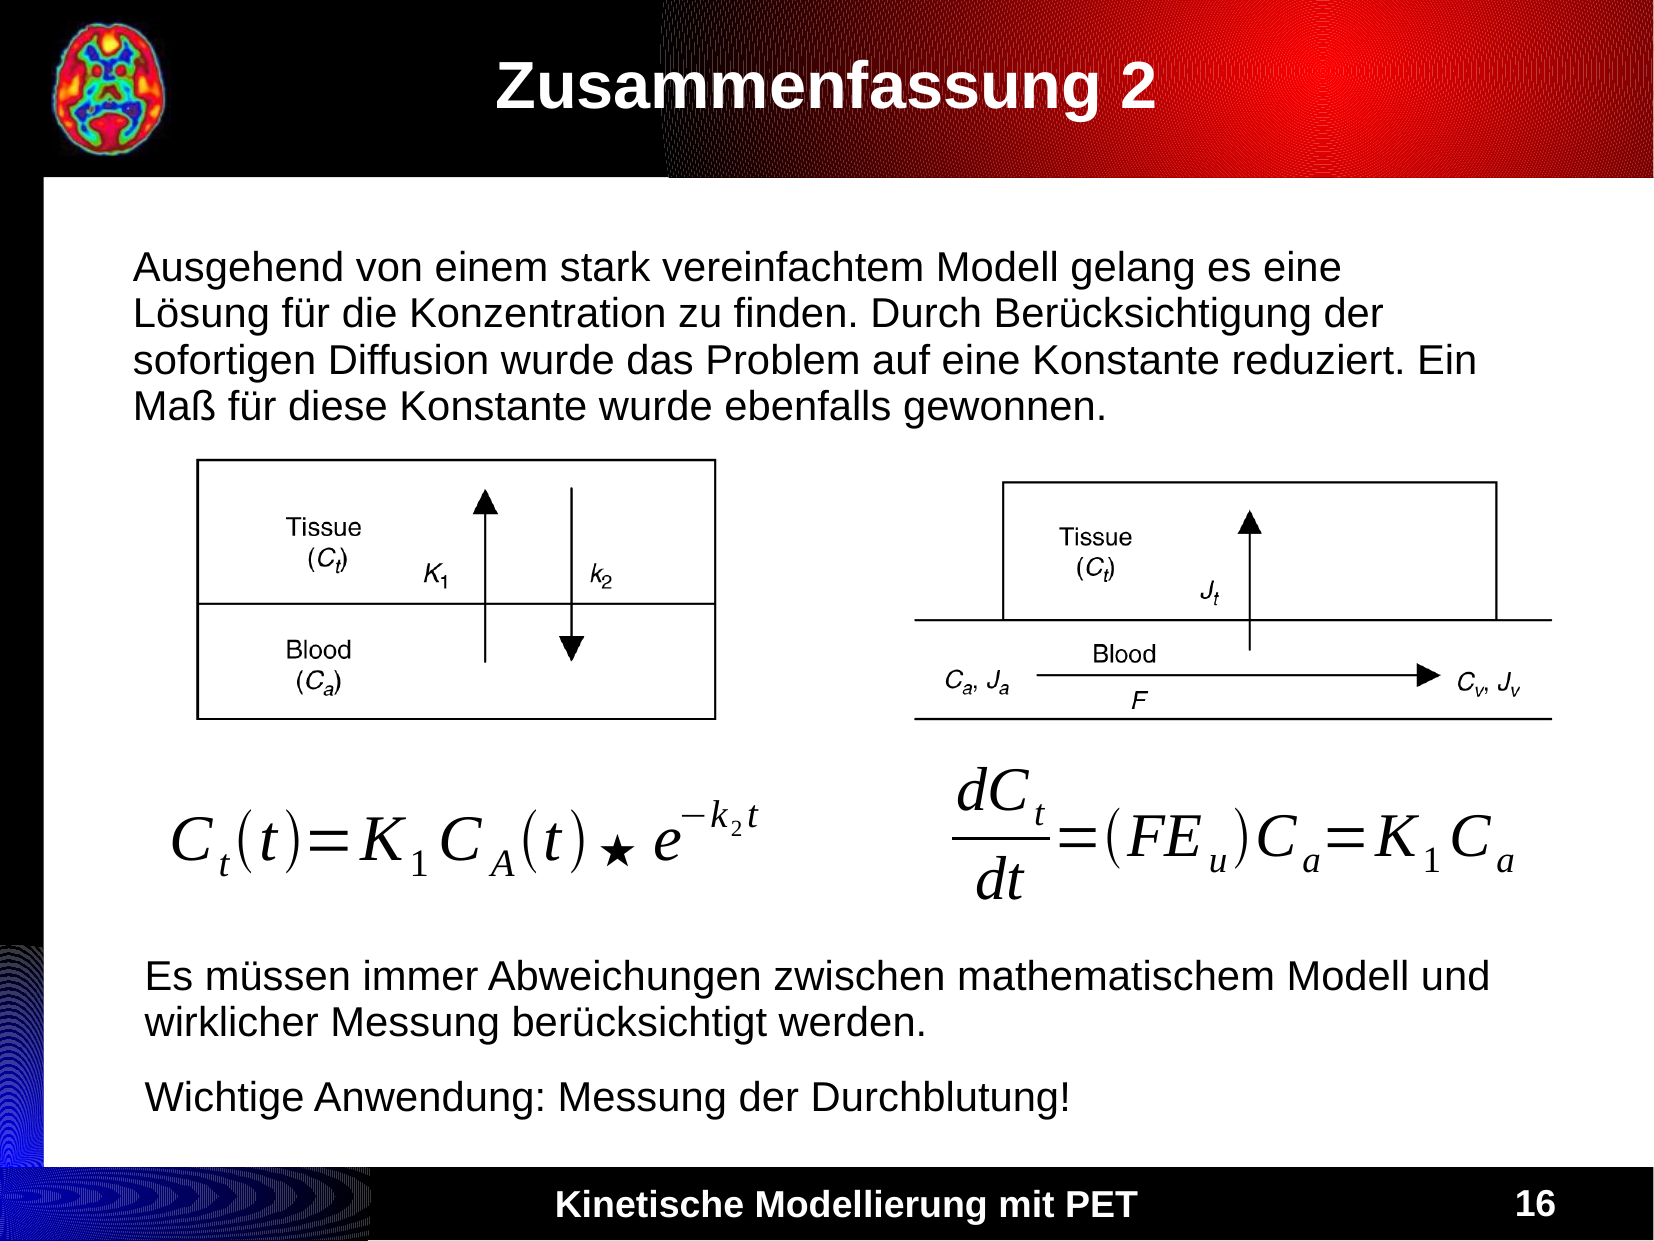

# Zusammenfassung 2
Ausgehend von einem stark vereinfachtem Modell gelang es eine Lösung für die Konzentration zu finden. Durch Berücksichtigung der sofortigen Diffusion wurde das Problem auf eine Konstante reduziert. Ein Maß für diese Konstante wurde ebenfalls gewonnen.
٭
Es müssen immer Abweichungen zwischen mathematischem Modell und wirklicher Messung berücksichtigt werden.
Wichtige Anwendung: Messung der Durchblutung!
Kinetische Modellierung mit PET